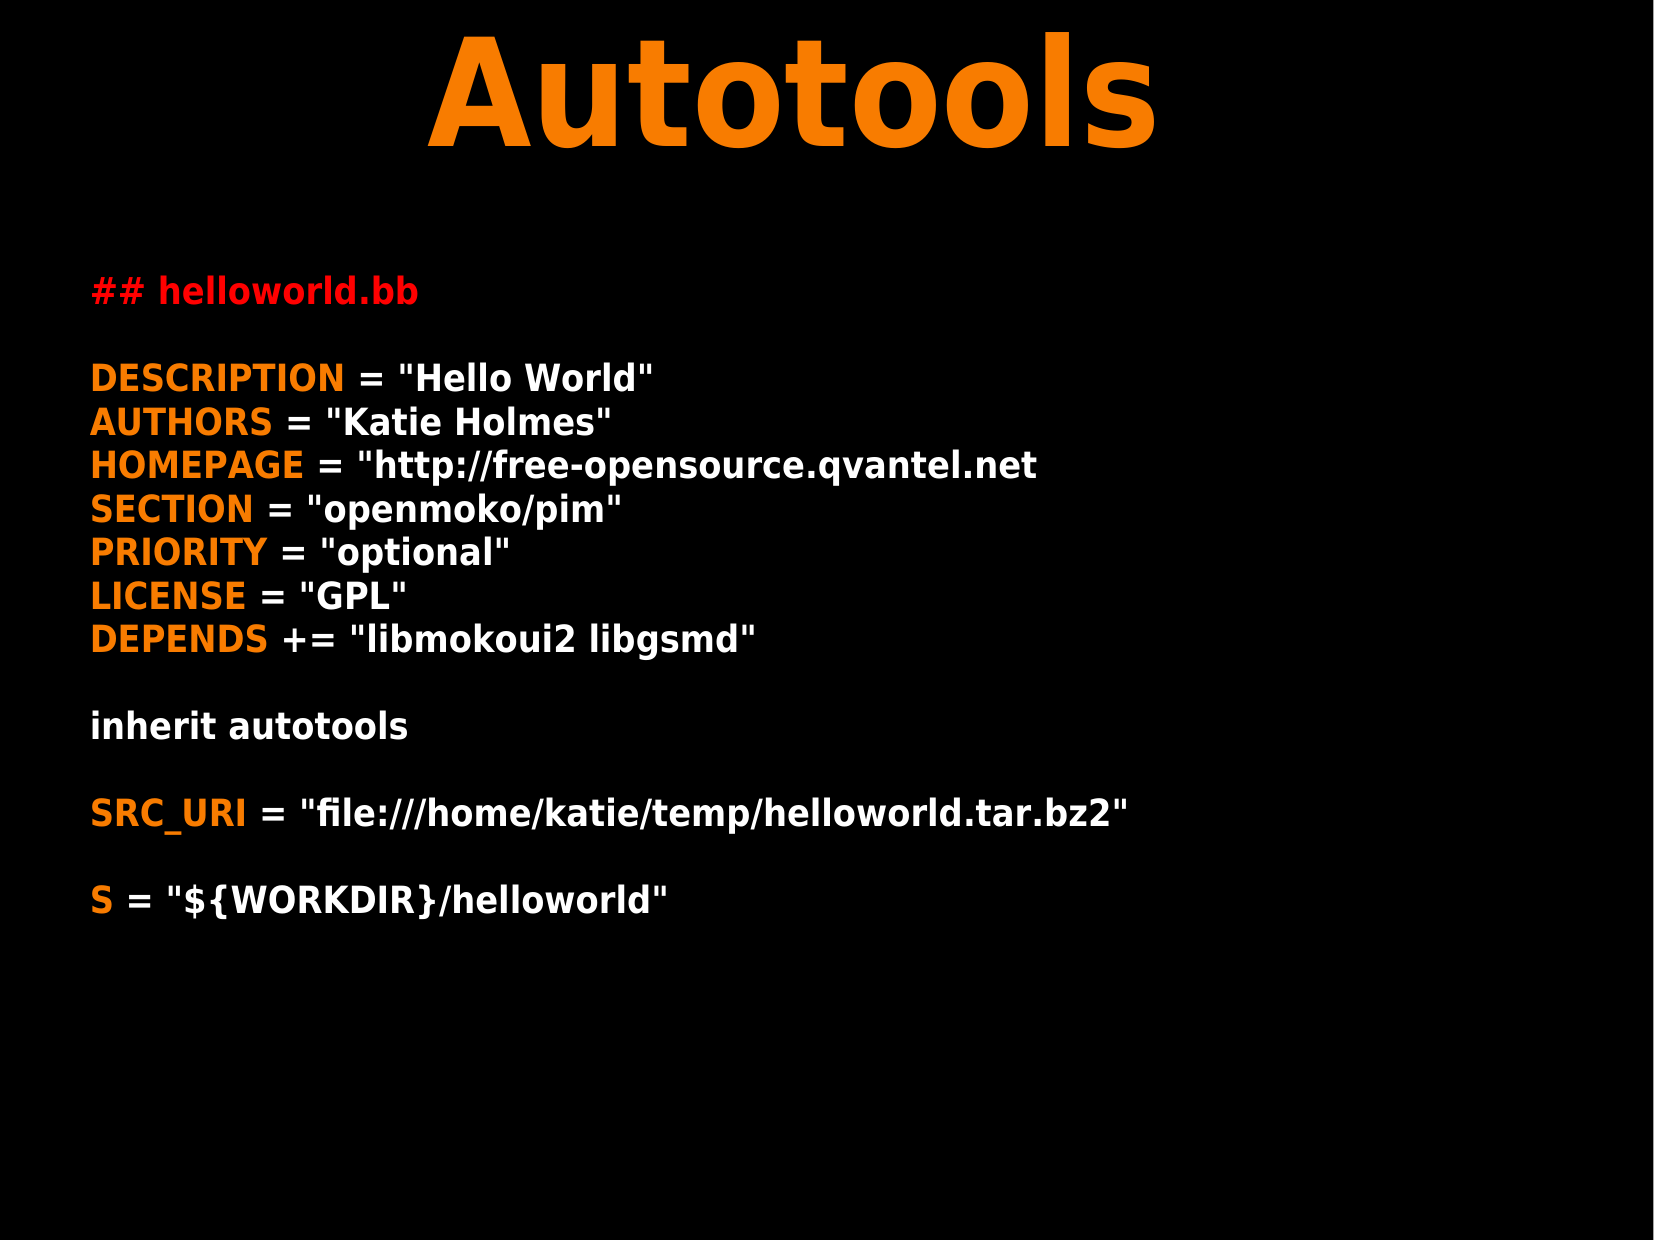

Autotools
## helloworld.bb
DESCRIPTION = "Hello World"
AUTHORS = "Katie Holmes"
HOMEPAGE = "http://free-opensource.qvantel.net
SECTION = "openmoko/pim"
PRIORITY = "optional"
LICENSE = "GPL"
DEPENDS += "libmokoui2 libgsmd"
inherit autotools
SRC_URI = "file:///home/katie/temp/helloworld.tar.bz2"
S = "${WORKDIR}/helloworld"